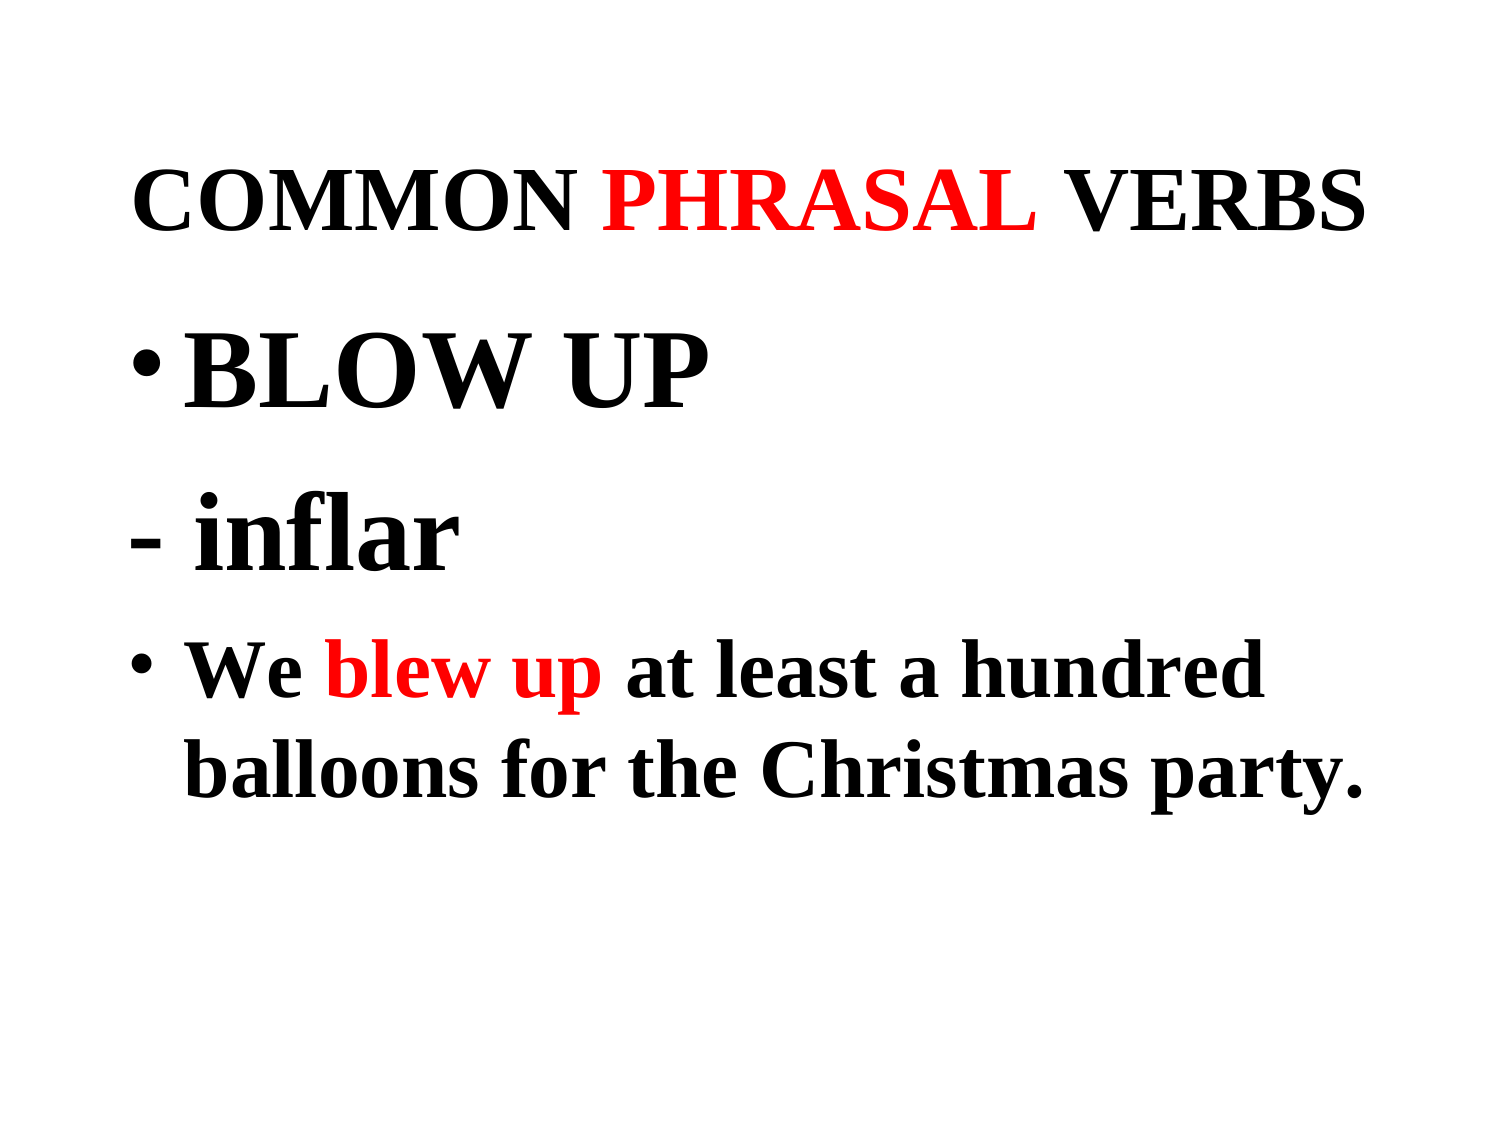

# COMMON PHRASAL VERBS
BLOW UP
- inflar
We blew up at least a hundred balloons for the Christmas party.